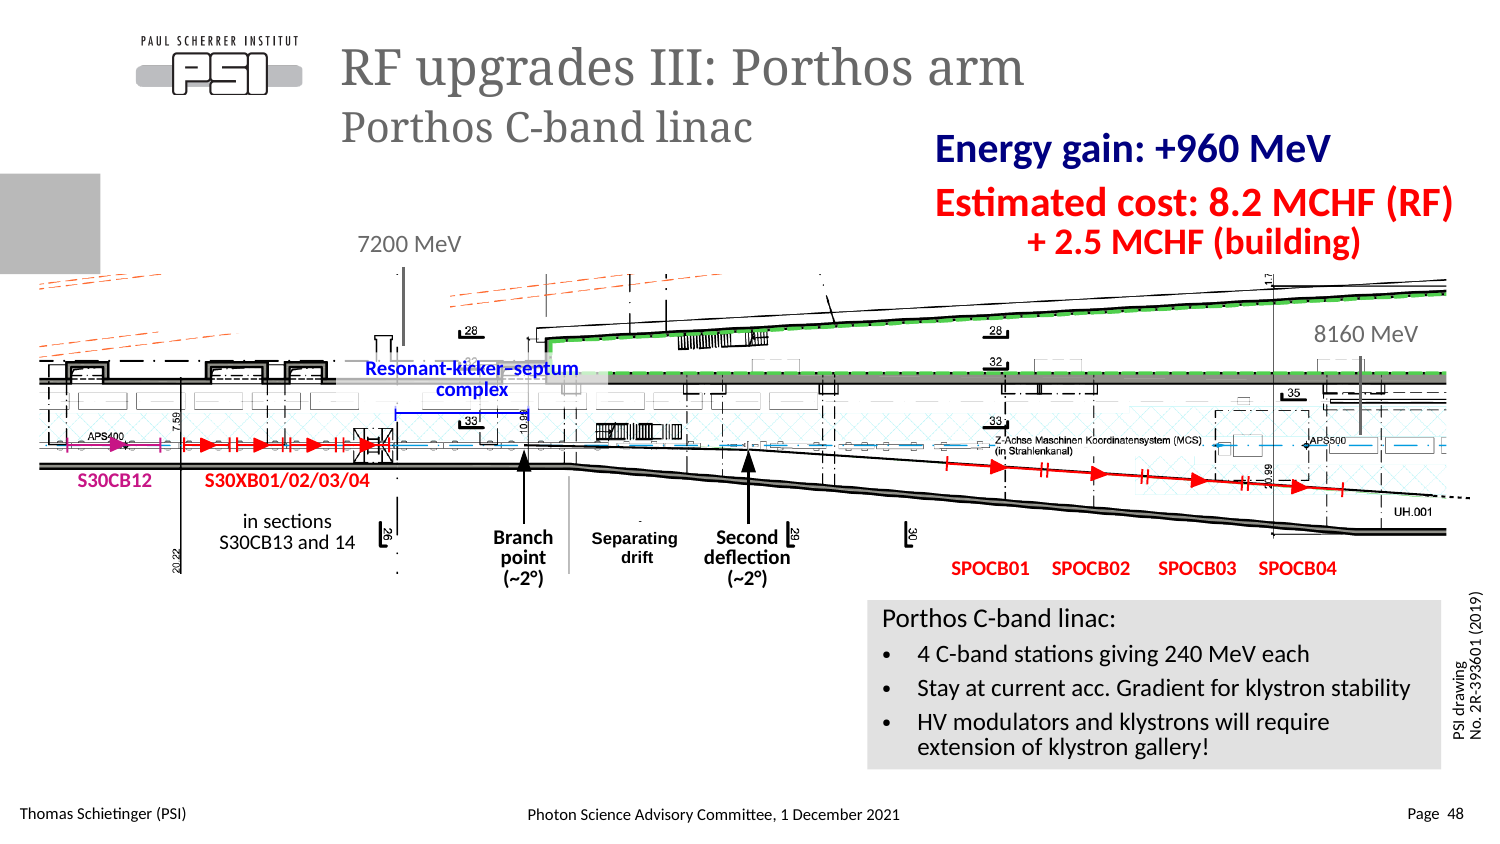

# RF upgrades III: Porthos arm
Porthos C-band linac
Energy gain: +960 MeV
Estimated cost: 8.2 MCHF (RF) + 2.5 MCHF (building)
7200 MeV
8160 MeV
Resonant-kicker–septum
complex
S30CB12
S30XB01/02/03/04
in sections S30CB13 and 14
Branch point (~2°)
Second deflection (~2°)
Separating
drift
SPOCB01
SPOCB02
SPOCB03
SPOCB04
Porthos C-band linac:
4 C-band stations giving 240 MeV each
Stay at current acc. Gradient for klystron stability
HV modulators and klystrons will require extension of klystron gallery!
PSI drawing
No. 2R-393601 (2019)